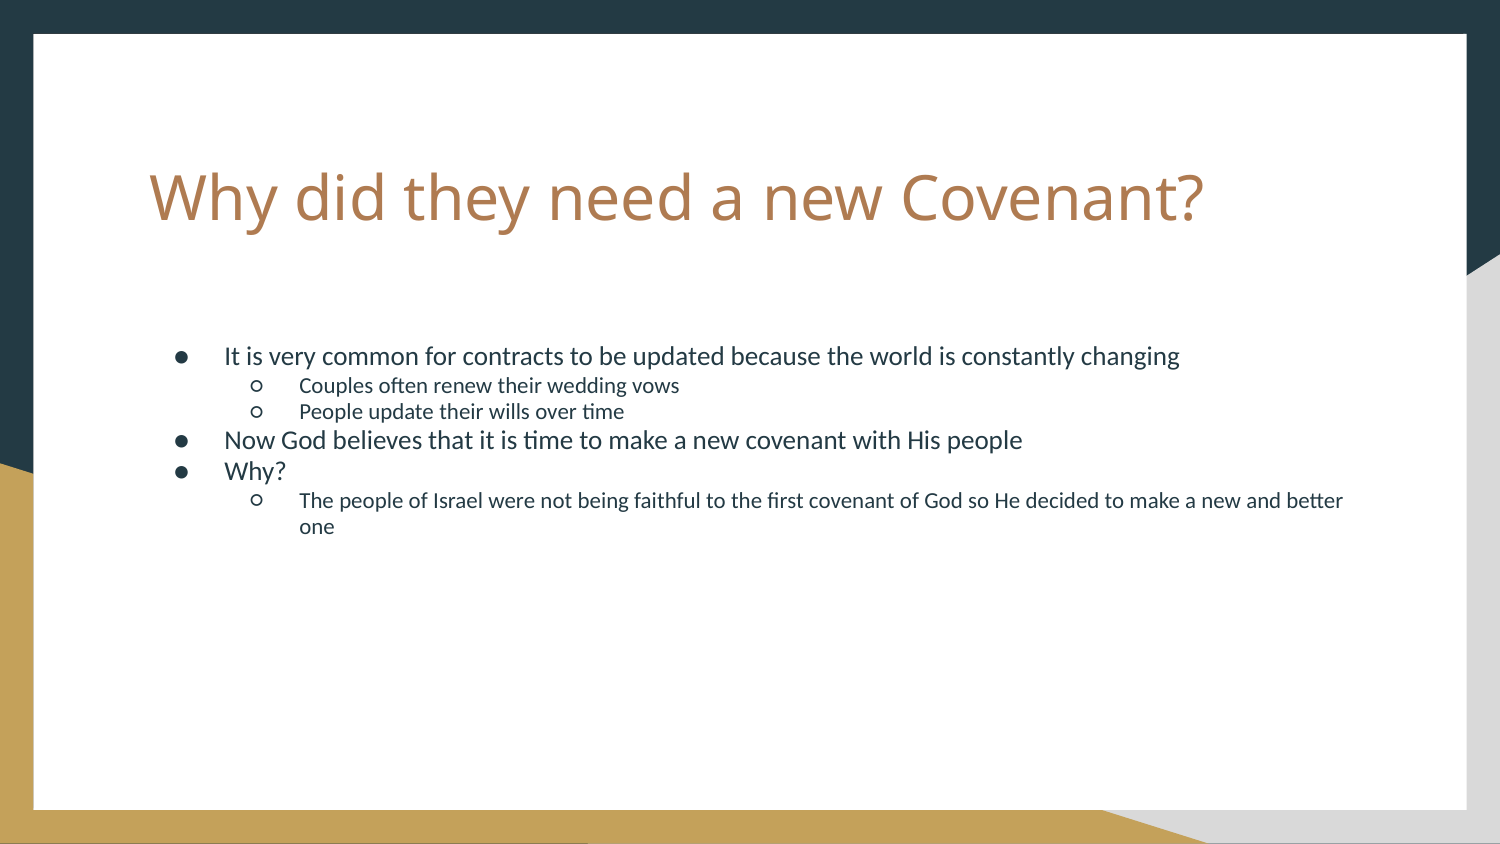

# Why did they need a new Covenant?
It is very common for contracts to be updated because the world is constantly changing
Couples often renew their wedding vows
People update their wills over time
Now God believes that it is time to make a new covenant with His people
Why?
The people of Israel were not being faithful to the first covenant of God so He decided to make a new and better one